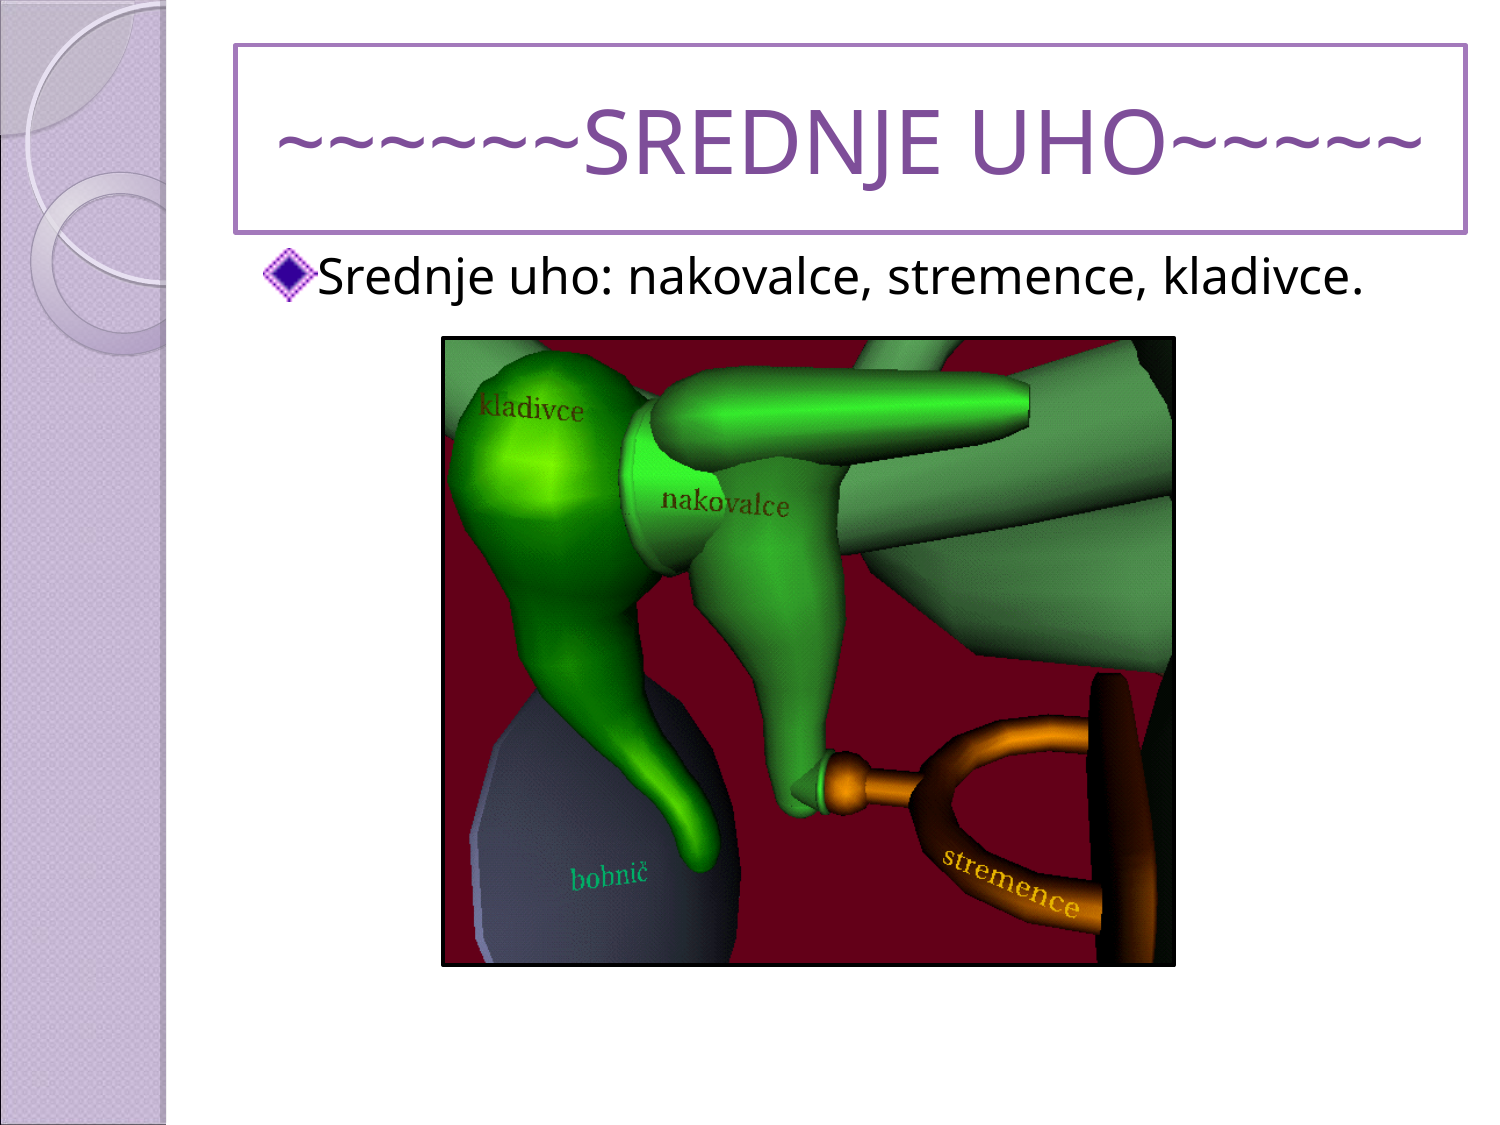

# ~~~~~~SREDNJE UHO~~~~~
Srednje uho: nakovalce, stremence, kladivce.